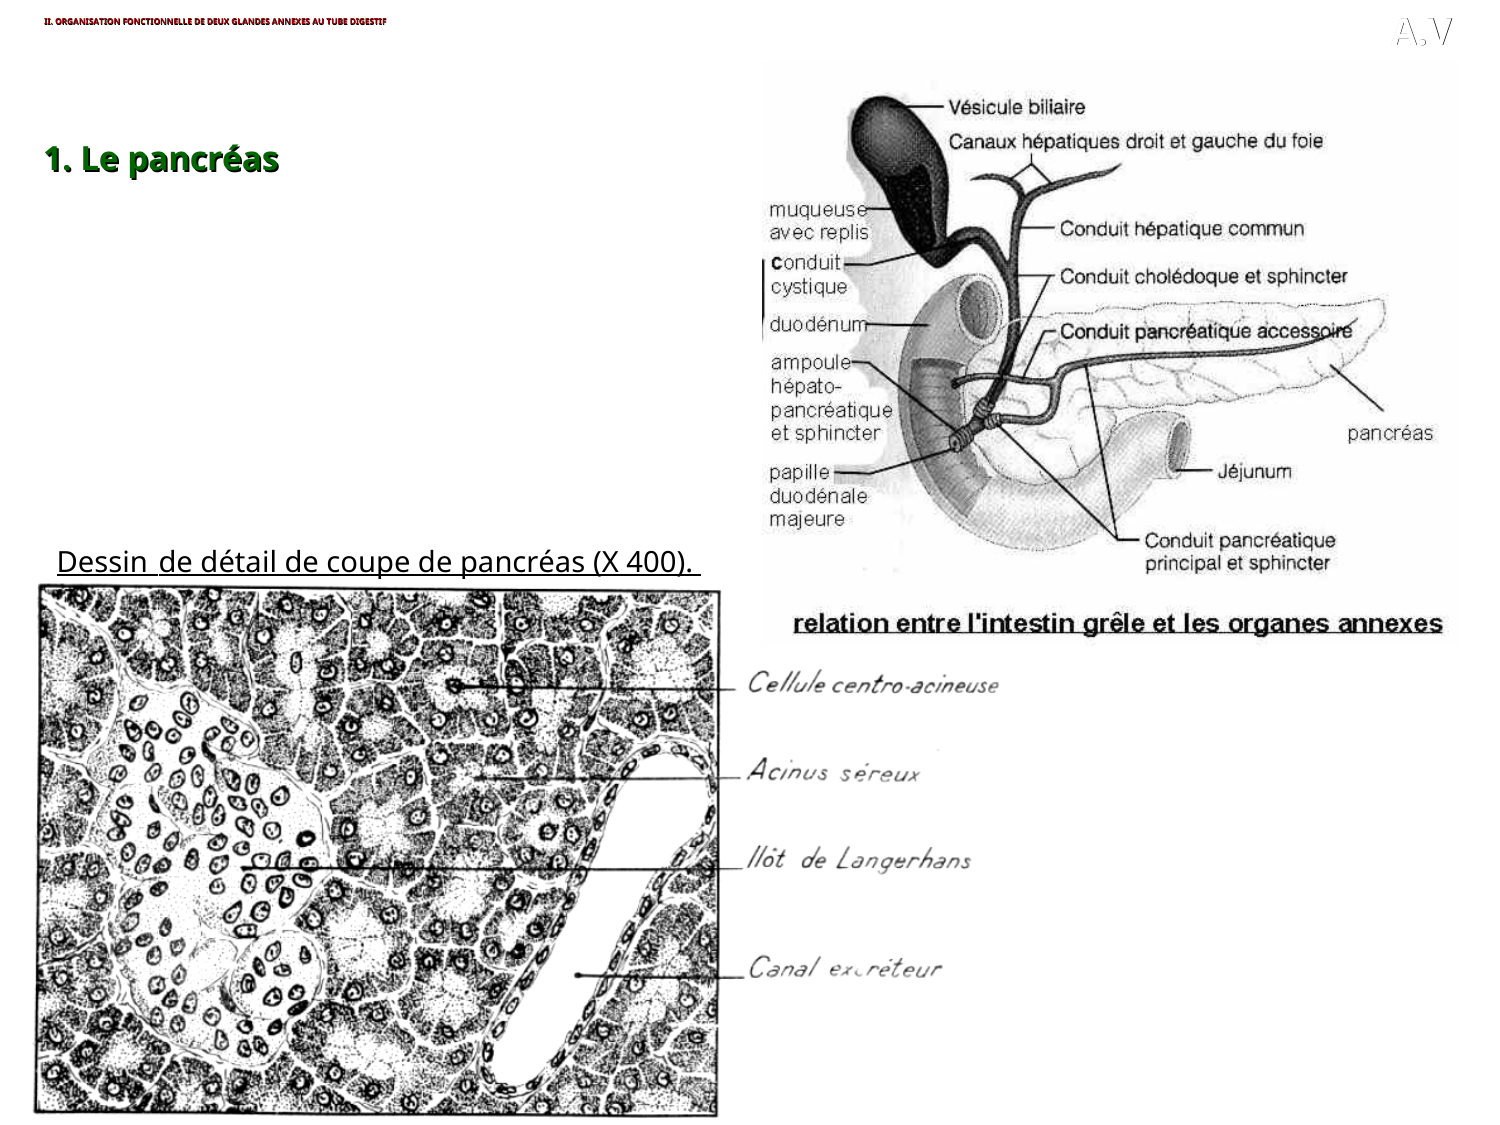

A.V
II. ORGANISATION FONCTIONNELLE DE DEUX GLANDES ANNEXES AU TUBE DIGESTIF
# 1. Le pancréas
Dessin de détail de coupe de pancréas (X 400).